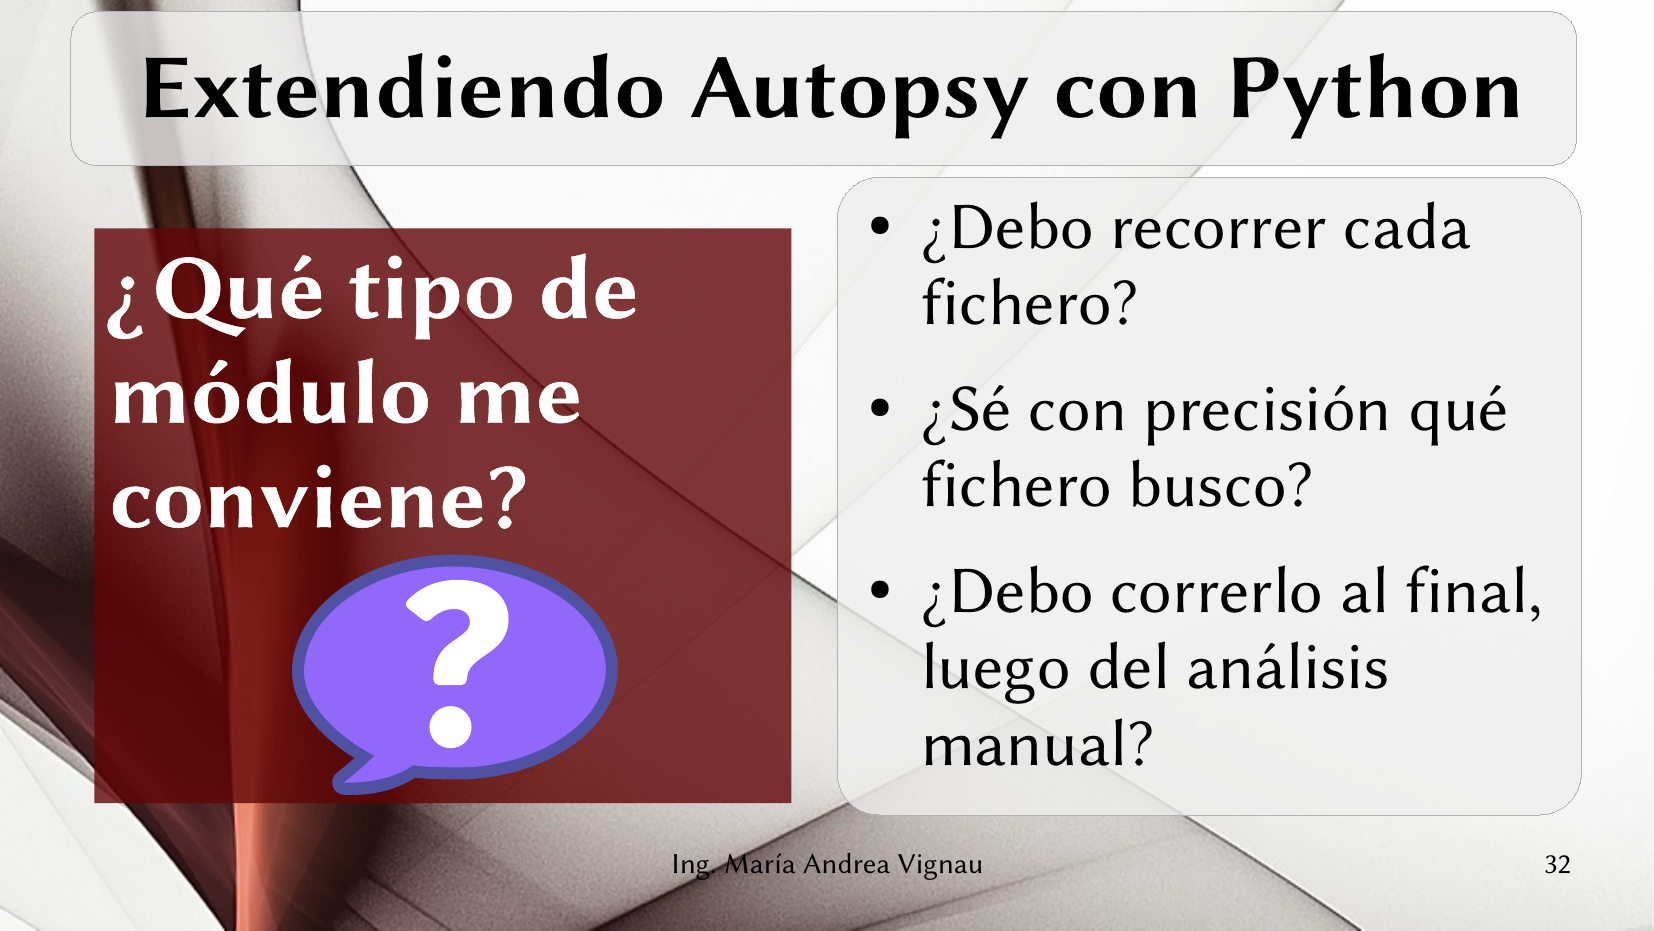

# Extendiendo Autopsy con Python
¿Debo recorrer cada fichero?
¿Sé con precisión qué fichero busco?
¿Debo correrlo al final, luego del análisis manual?
¿Qué tipo de módulo me conviene?
Ing. María Andrea Vignau
32